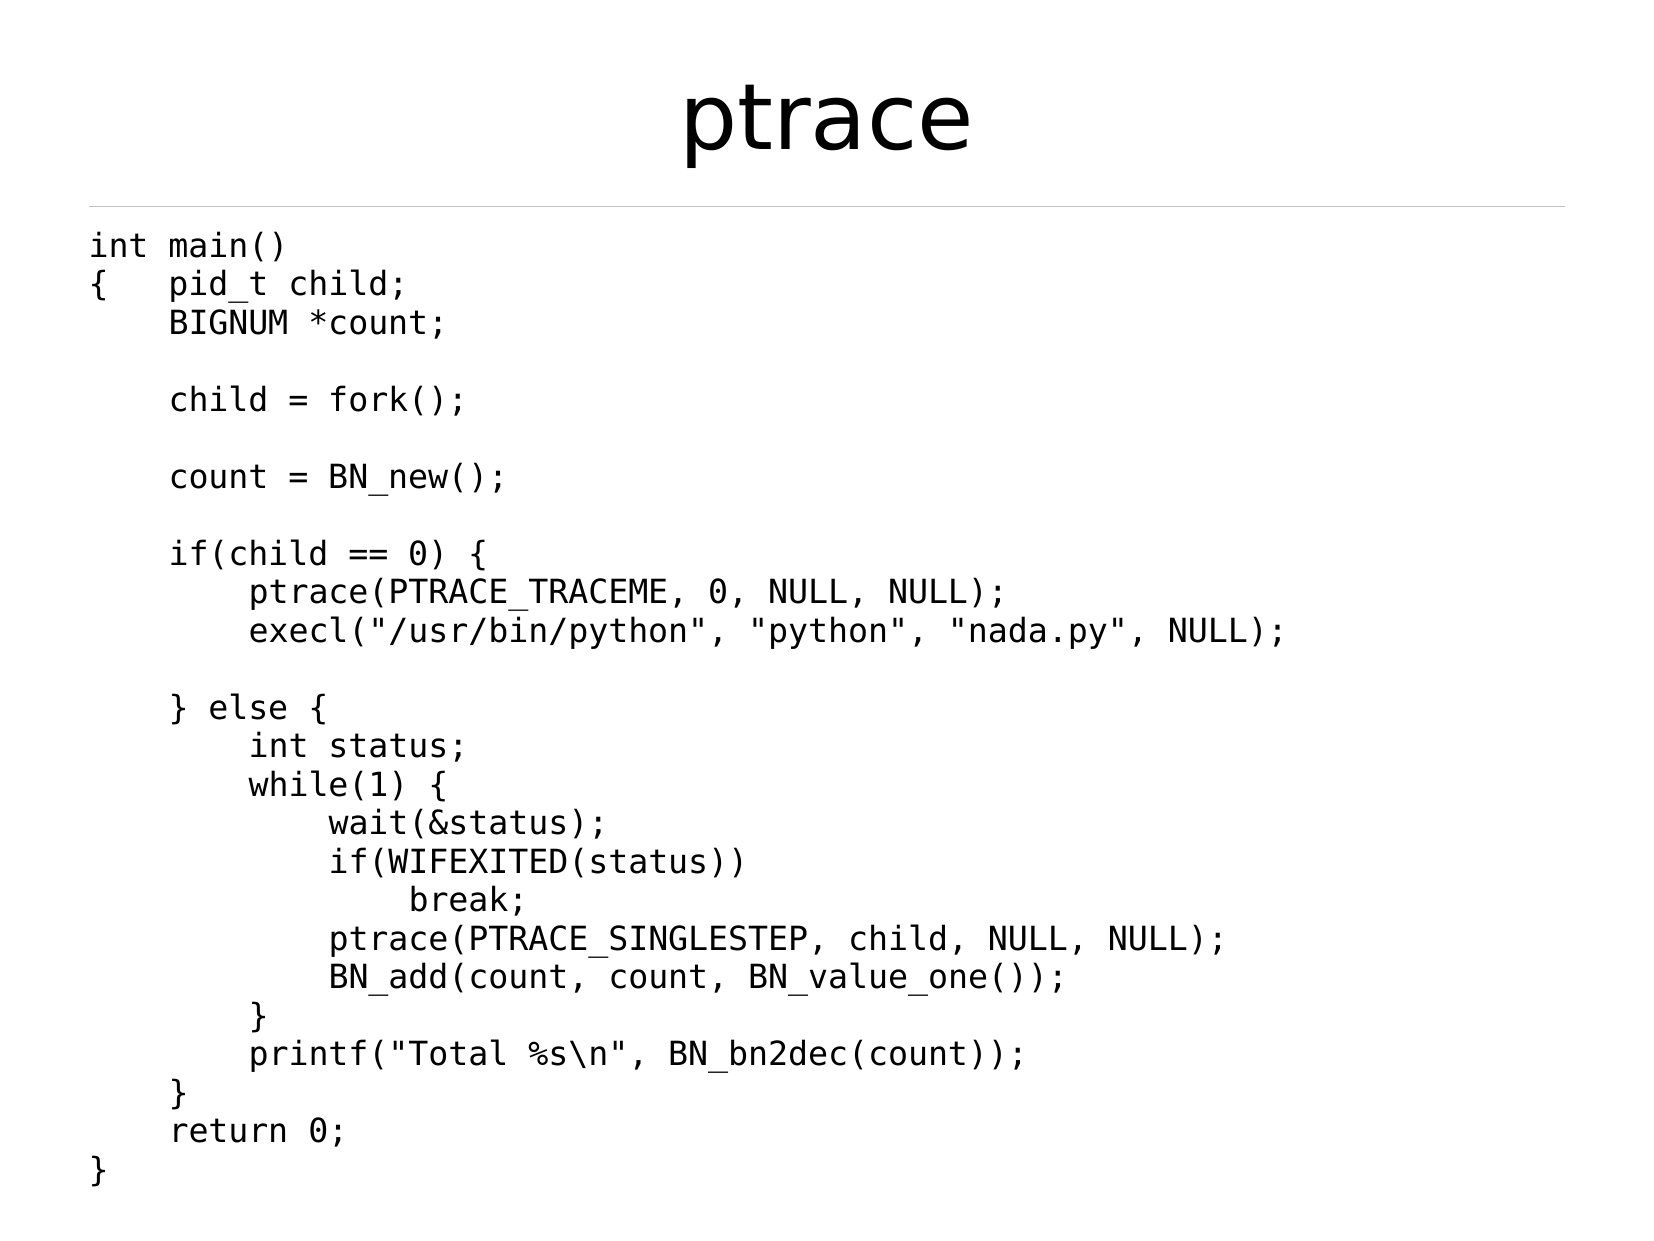

# ptrace
int main()
{ pid_t child;
 BIGNUM *count;
 child = fork();
 count = BN_new();
 if(child == 0) {
 ptrace(PTRACE_TRACEME, 0, NULL, NULL);
 execl("/usr/bin/python", "python", "nada.py", NULL);
 } else {
 int status;
 while(1) {
 wait(&status);
 if(WIFEXITED(status))
 break;
 ptrace(PTRACE_SINGLESTEP, child, NULL, NULL);
 BN_add(count, count, BN_value_one());
 }
 printf("Total %s\n", BN_bn2dec(count));
 }
 return 0;
}